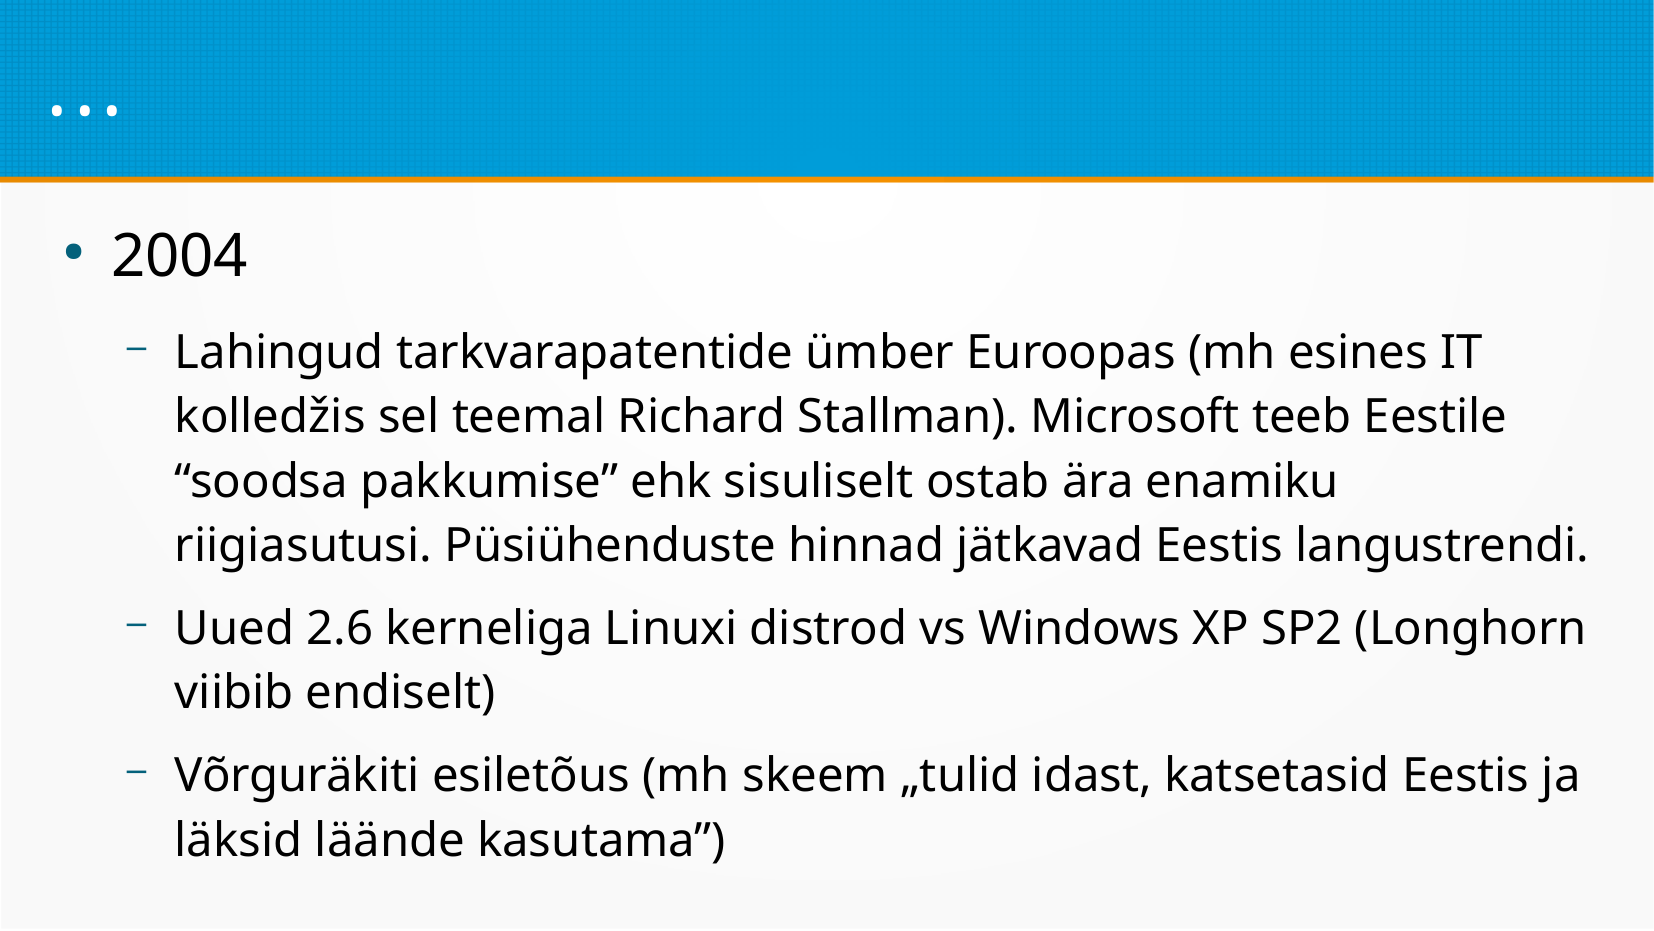

# ...
2004
Lahingud tarkvarapatentide ümber Euroopas (mh esines IT kolledžis sel teemal Richard Stallman). Microsoft teeb Eestile “soodsa pakkumise” ehk sisuliselt ostab ära enamiku riigiasutusi. Püsiühenduste hinnad jätkavad Eestis langustrendi.
Uued 2.6 kerneliga Linuxi distrod vs Windows XP SP2 (Longhorn viibib endiselt)
Võrguräkiti esiletõus (mh skeem „tulid idast, katsetasid Eestis ja läksid läände kasutama”)